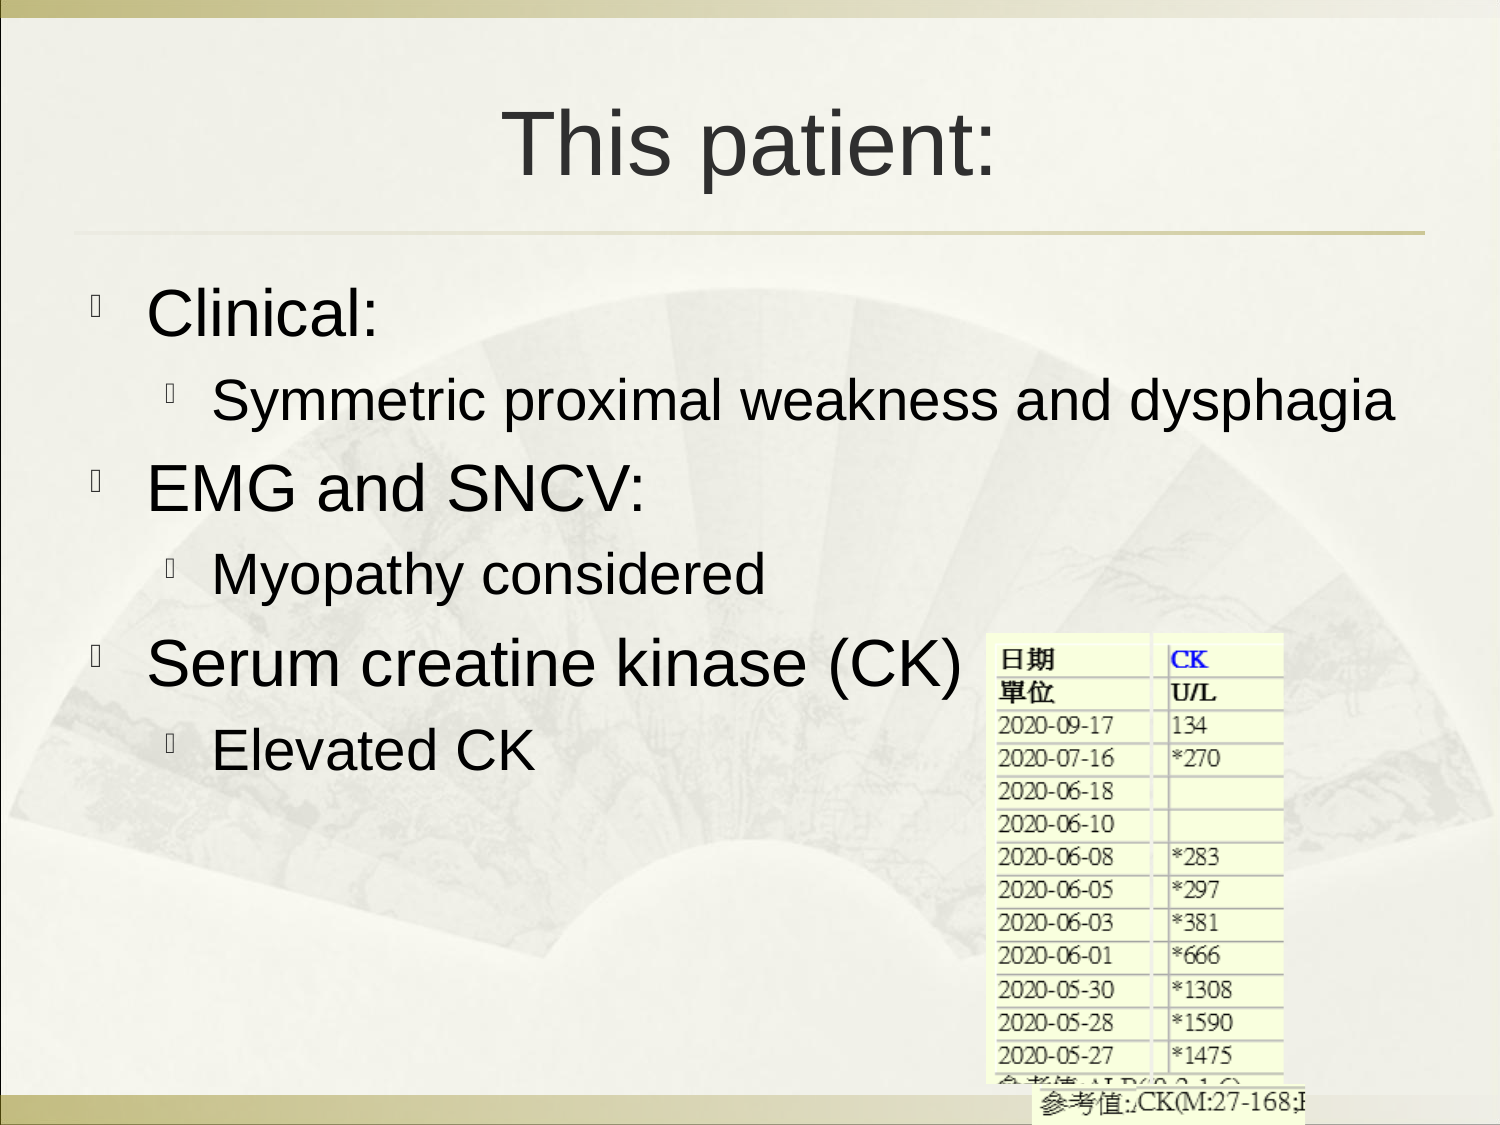

# This patient:
Clinical:
Symmetric proximal weakness and dysphagia
EMG and SNCV:
Myopathy considered
Serum creatine kinase (CK)
Elevated CK